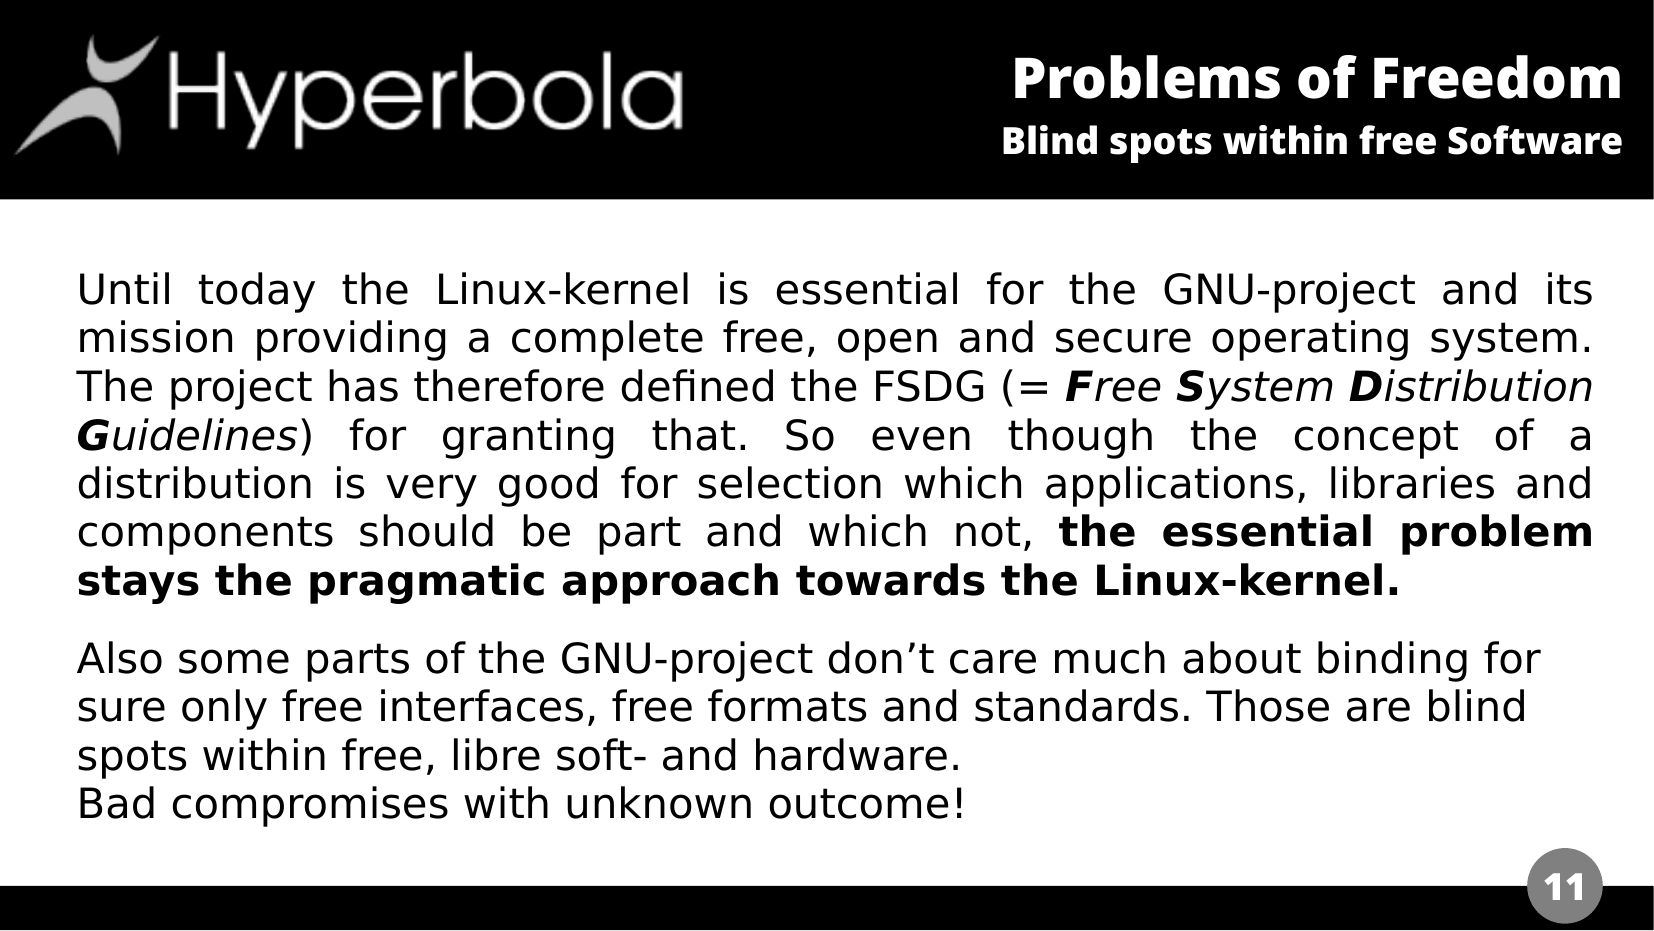

# Problems of Freedom Blind spots within free Software
Until today the Linux-kernel is essential for the GNU-project and its mission providing a complete free, open and secure operating system. The project has therefore defined the FSDG (= Free System Distribution Guidelines) for granting that. So even though the concept of a distribution is very good for selection which applications, libraries and components should be part and which not, the essential problem stays the pragmatic approach towards the Linux-kernel.
Also some parts of the GNU-project don’t care much about binding for sure only free interfaces, free formats and standards. Those are blind spots within free, libre soft- and hardware.
Bad compromises with unknown outcome!